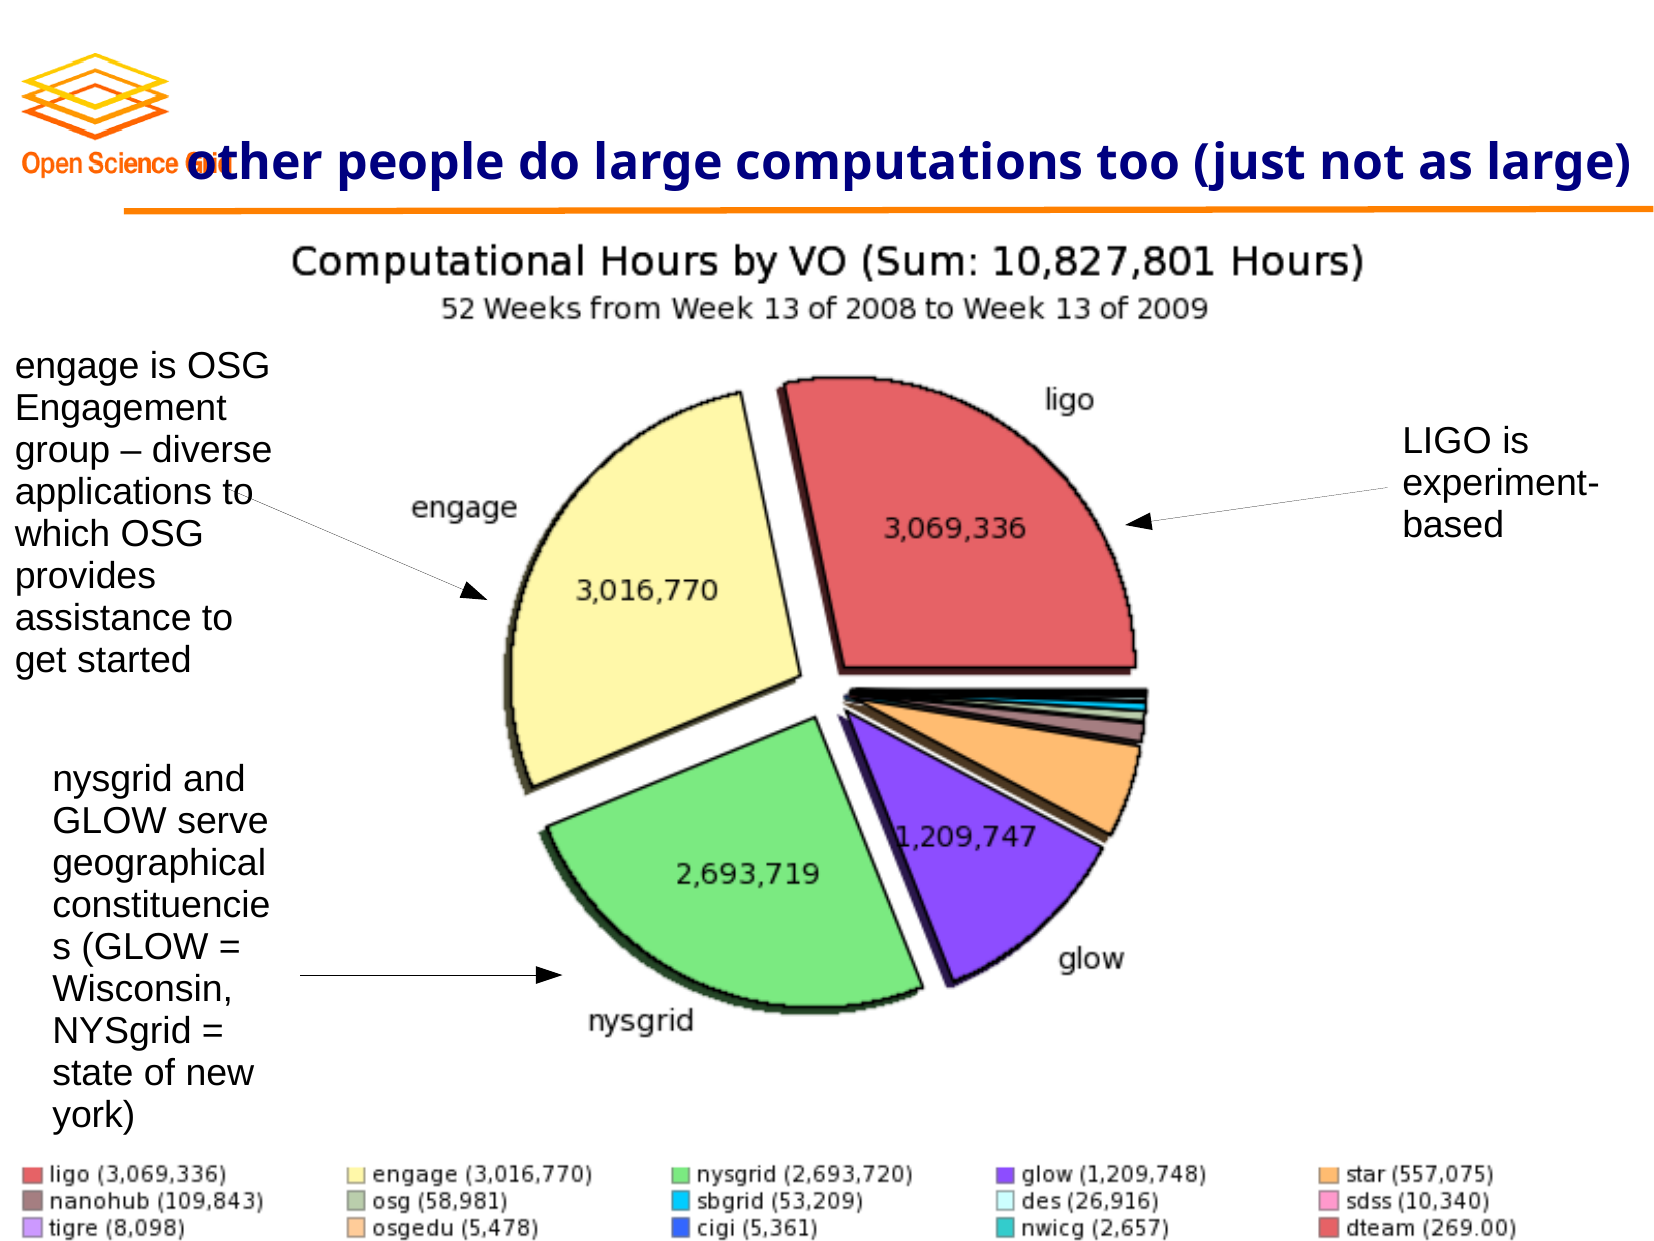

# other people do large computations too (just not as large)
engage is OSG Engagement group – diverse applications to which OSG provides assistance to get started
LIGO is experiment-based
nysgrid and GLOW serve geographical constituencies (GLOW = Wisconsin, NYSgrid = state of new york)